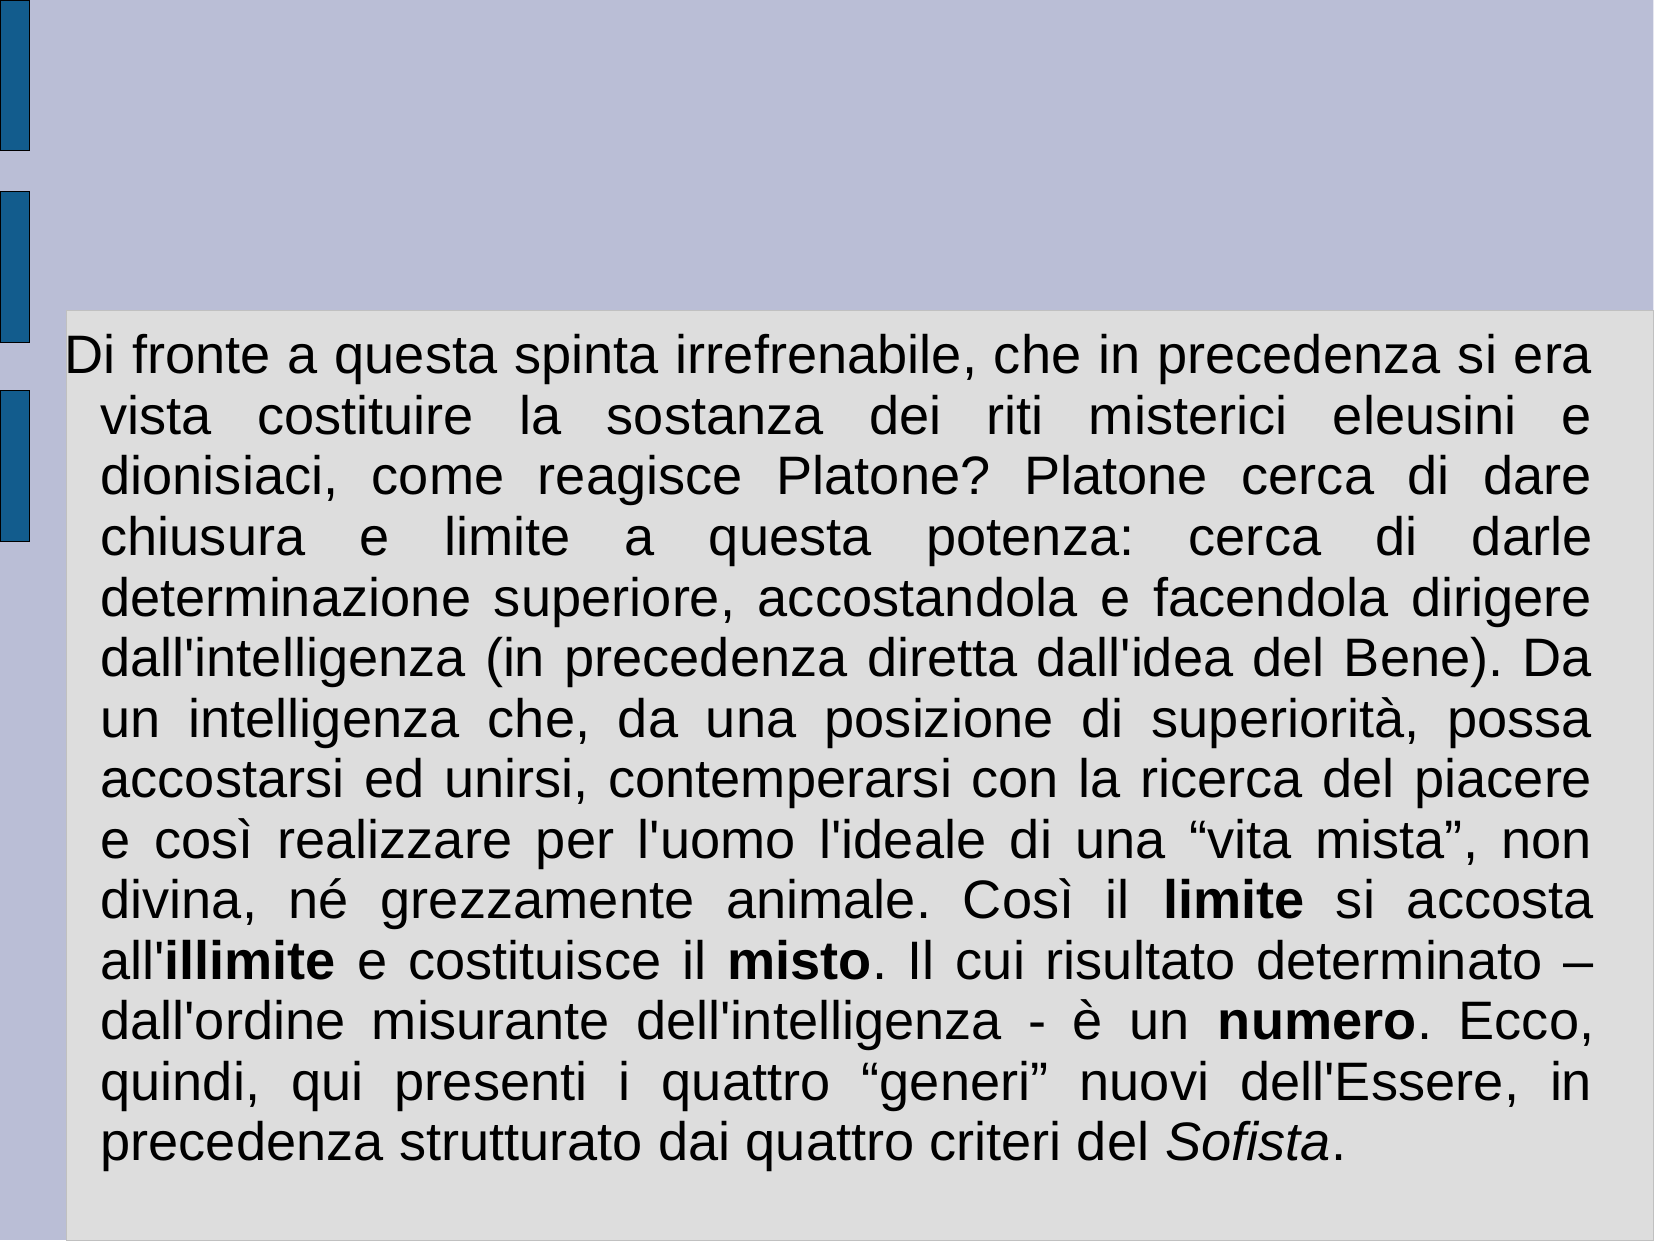

#
 Di fronte a questa spinta irrefrenabile, che in precedenza si era vista costituire la sostanza dei riti misterici eleusini e dionisiaci, come reagisce Platone? Platone cerca di dare chiusura e limite a questa potenza: cerca di darle determinazione superiore, accostandola e facendola dirigere dall'intelligenza (in precedenza diretta dall'idea del Bene). Da un intelligenza che, da una posizione di superiorità, possa accostarsi ed unirsi, contemperarsi con la ricerca del piacere e così realizzare per l'uomo l'ideale di una “vita mista”, non divina, né grezzamente animale. Così il limite si accosta all'illimite e costituisce il misto. Il cui risultato determinato – dall'ordine misurante dell'intelligenza - è un numero. Ecco, quindi, qui presenti i quattro “generi” nuovi dell'Essere, in precedenza strutturato dai quattro criteri del Sofista.